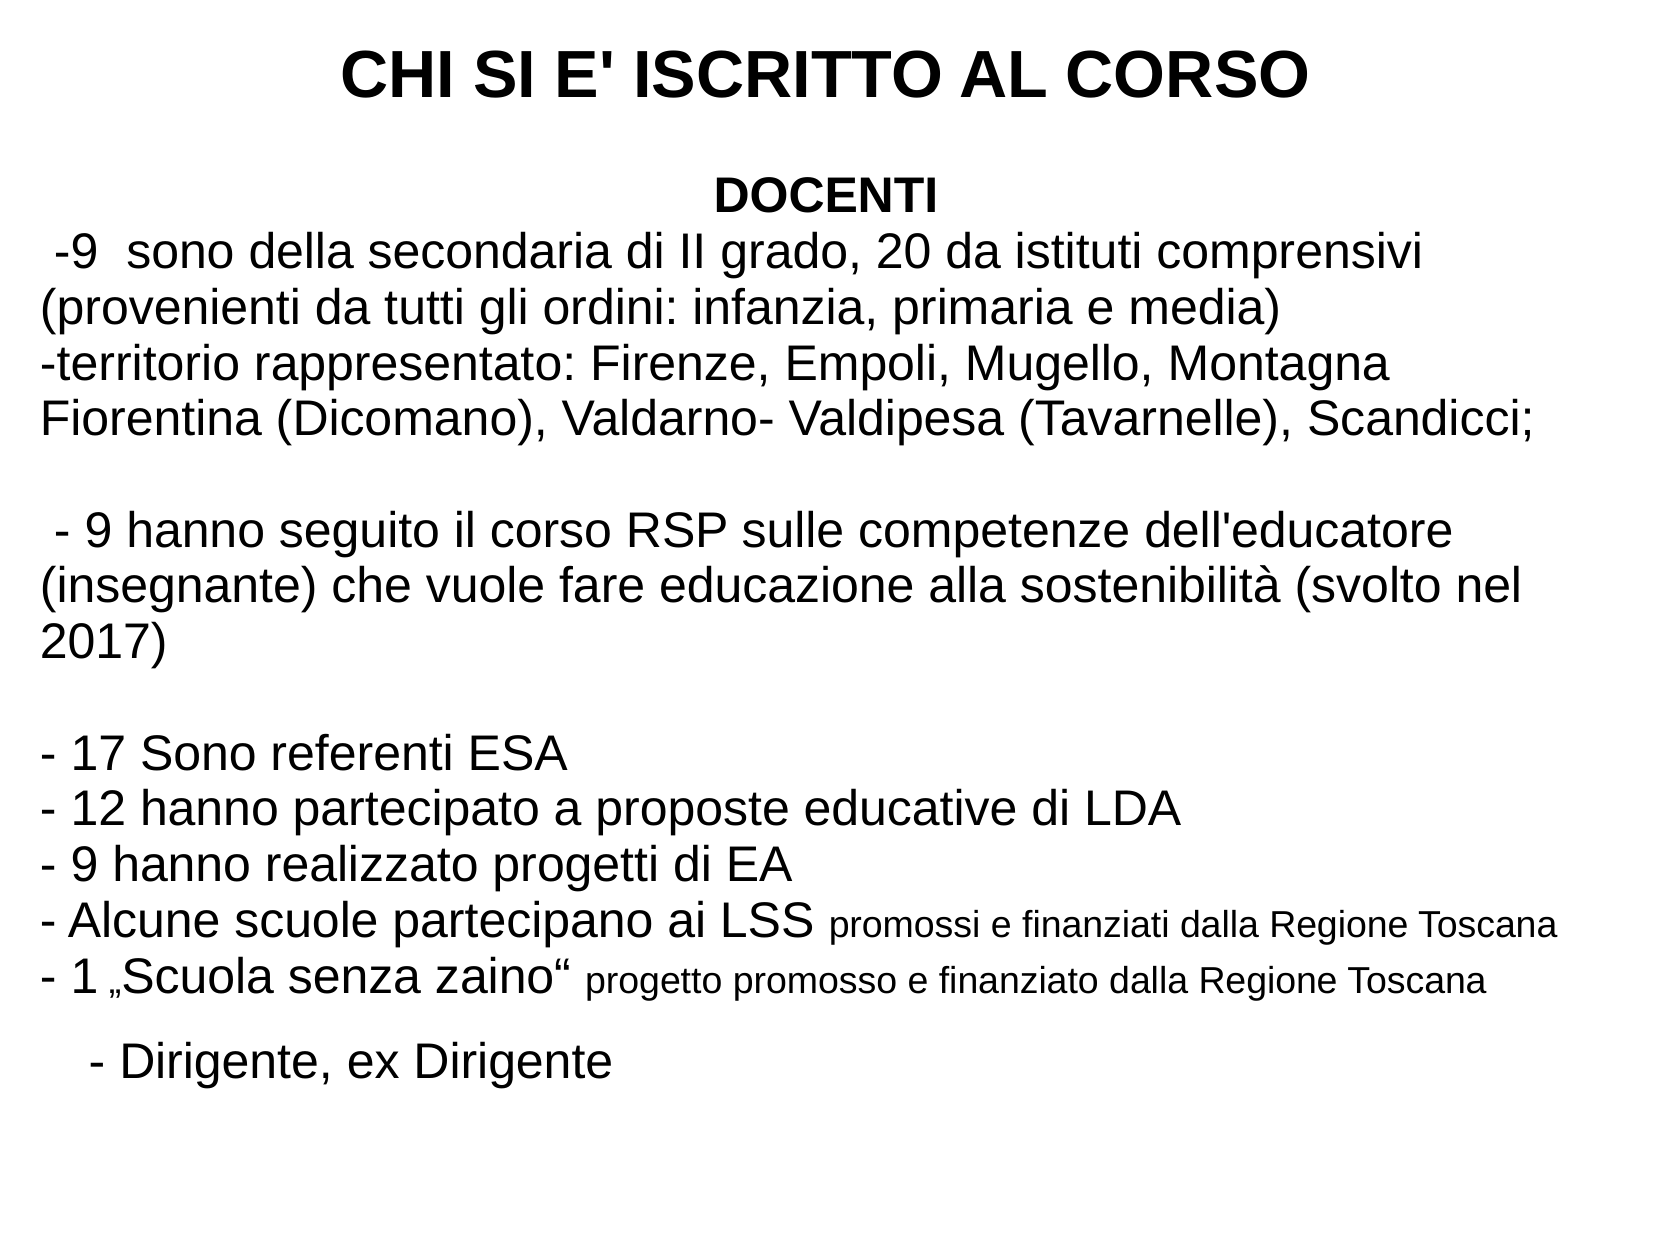

CHI SI E' ISCRITTO AL CORSO
DOCENTI
 -9 sono della secondaria di II grado, 20 da istituti comprensivi (provenienti da tutti gli ordini: infanzia, primaria e media)
-territorio rappresentato: Firenze, Empoli, Mugello, Montagna Fiorentina (Dicomano), Valdarno- Valdipesa (Tavarnelle), Scandicci;
 - 9 hanno seguito il corso RSP sulle competenze dell'educatore (insegnante) che vuole fare educazione alla sostenibilità (svolto nel 2017)
- 17 Sono referenti ESA
- 12 hanno partecipato a proposte educative di LDA
- 9 hanno realizzato progetti di EA
- Alcune scuole partecipano ai LSS promossi e finanziati dalla Regione Toscana
- 1 „Scuola senza zaino“ progetto promosso e finanziato dalla Regione Toscana
- Dirigente, ex Dirigente